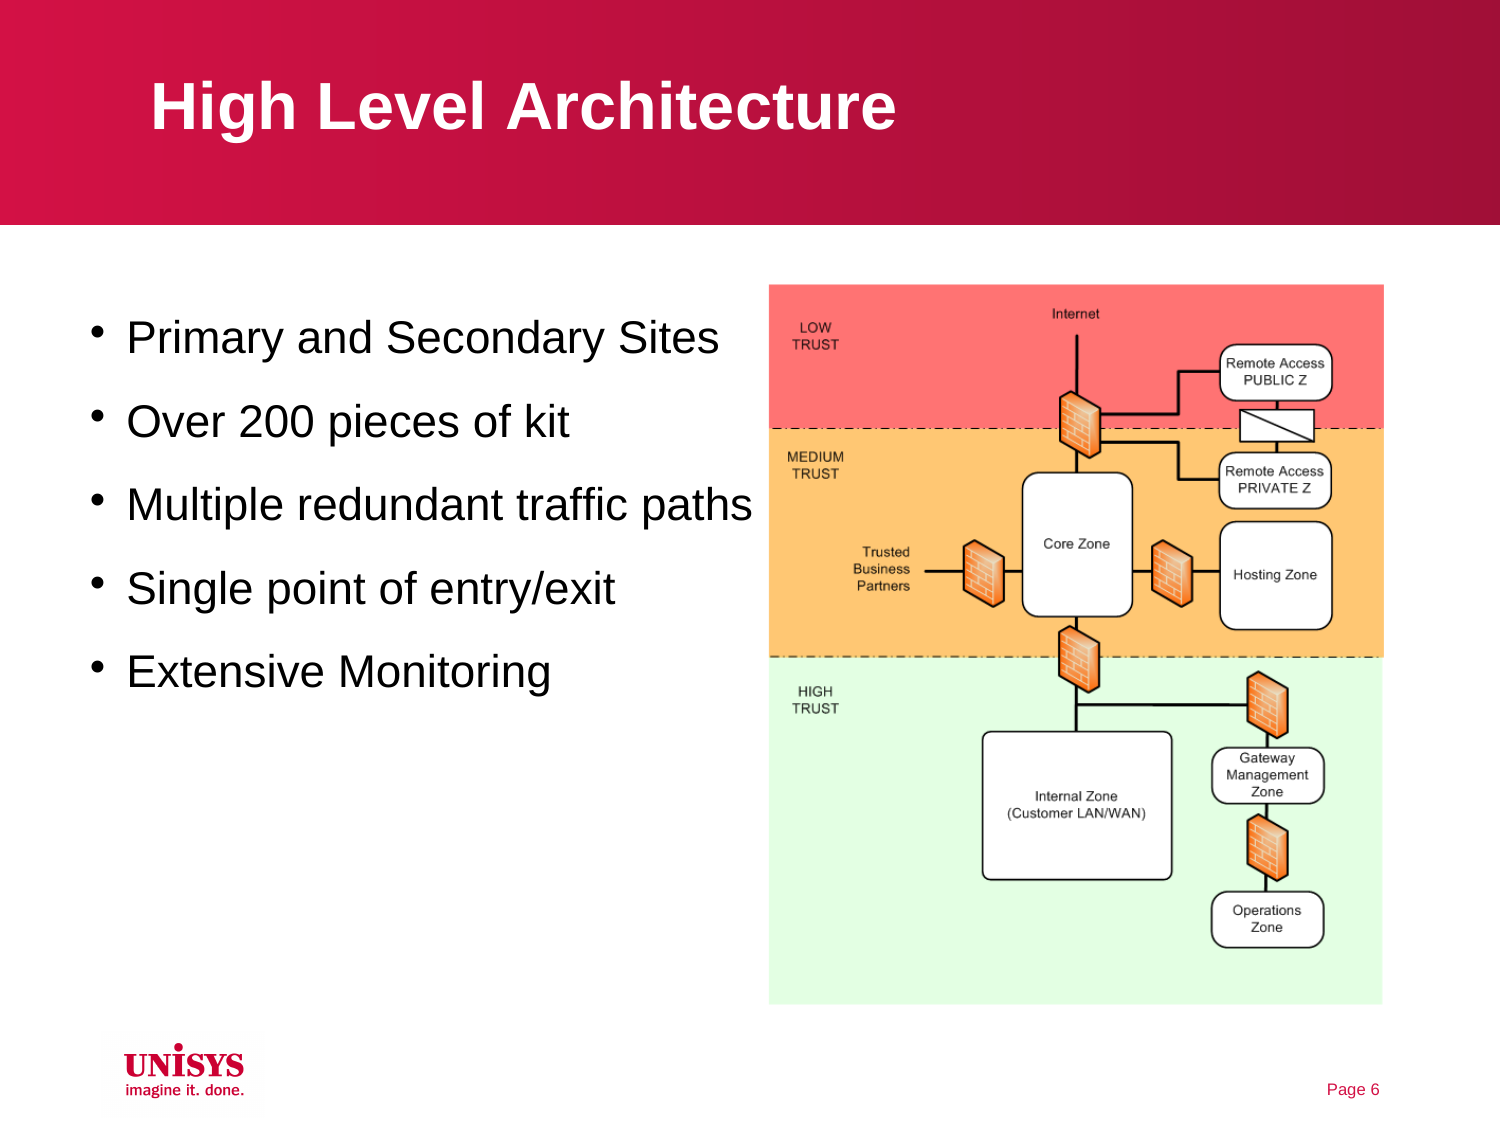

# High Level Architecture
Primary and Secondary Sites
Over 200 pieces of kit
Multiple redundant traffic paths
Single point of entry/exit
Extensive Monitoring
6